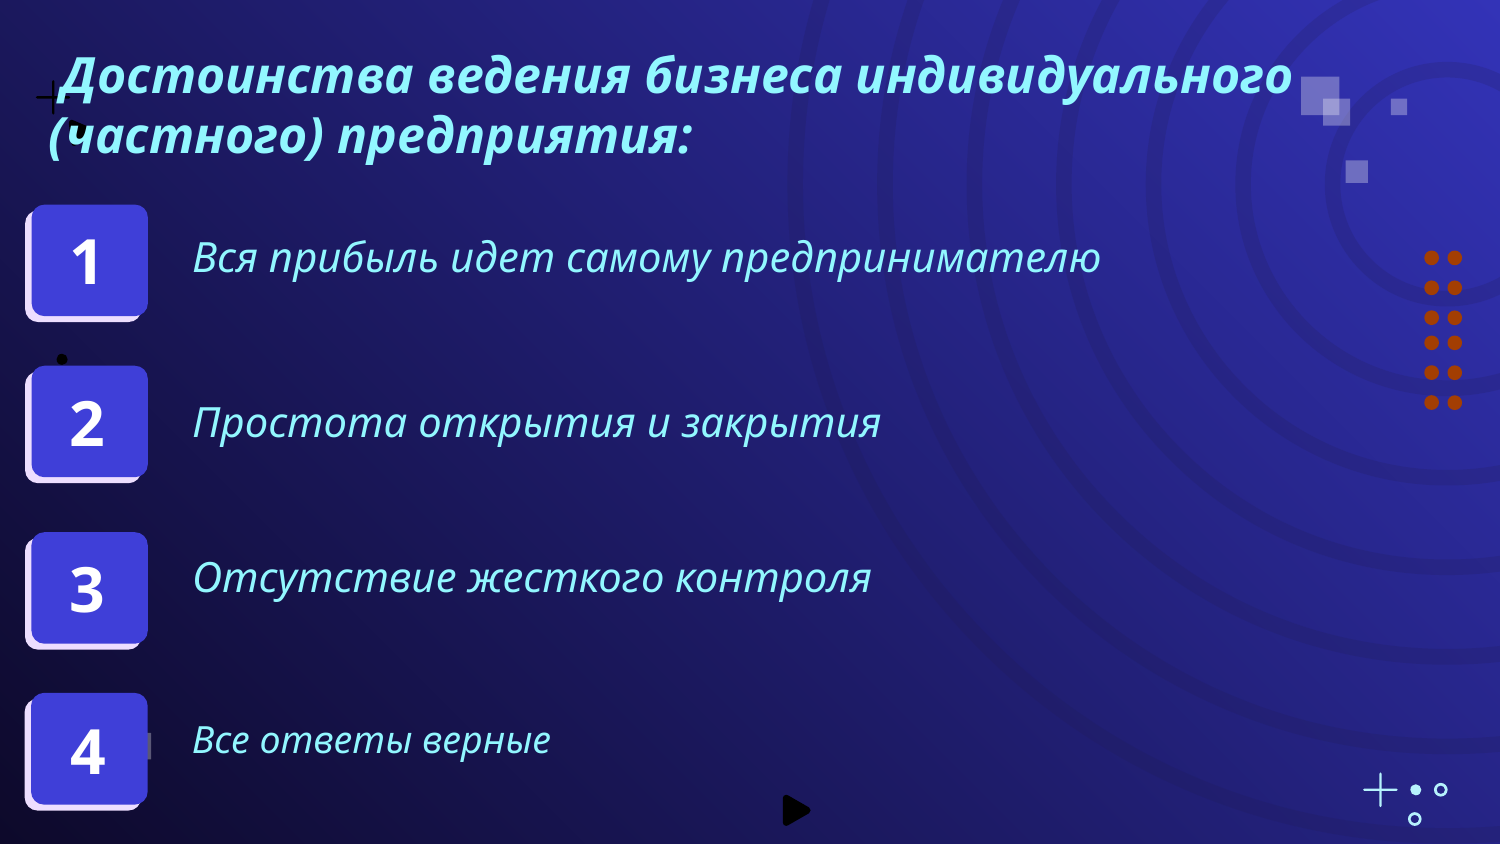

Достоинства ведения бизнеса индивидуального (частного) предприятия:
Вся прибыль идет самому предпринимателю
1
# Простота открытия и закрытия
2
Отсутствие жесткого контроля
3
4
Все ответы верные